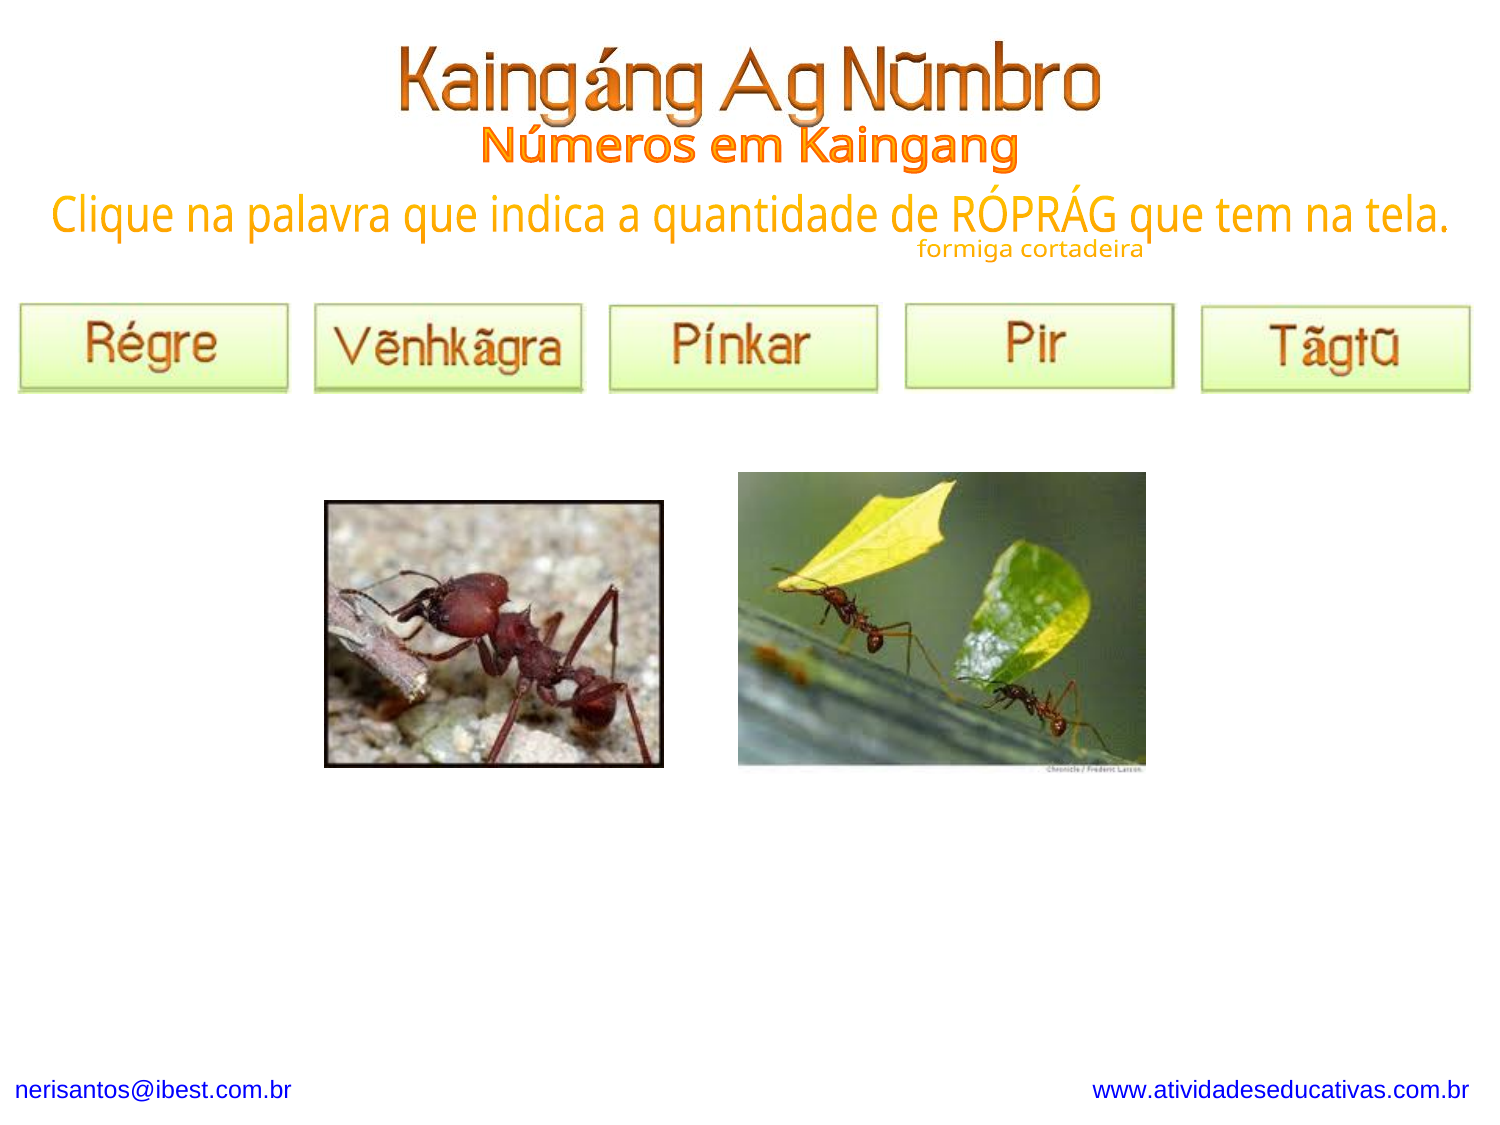

Clique na palavra que indica a quantidade de RÓPRÁG que tem na tela.
formiga cortadeira